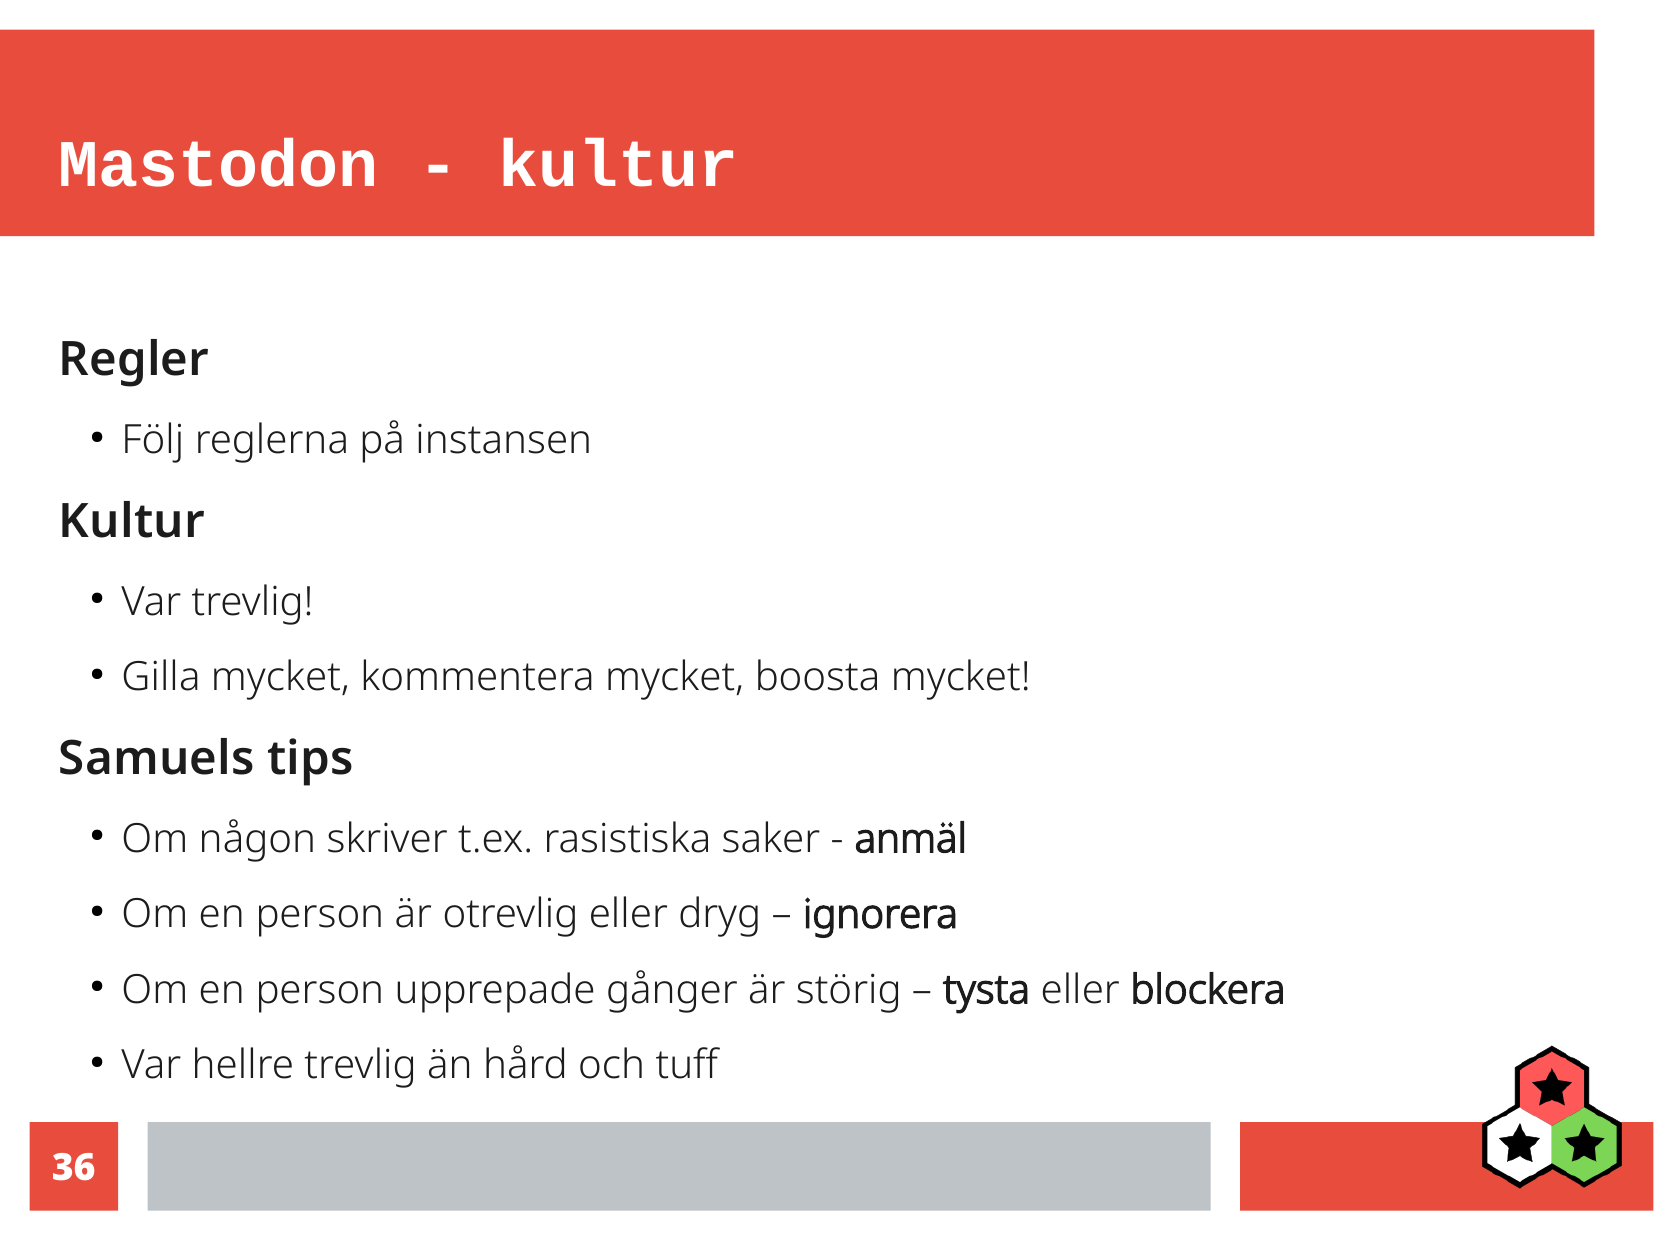

# Mastodon - kultur
Regler
Följ reglerna på instansen
Kultur
Var trevlig!
Gilla mycket, kommentera mycket, boosta mycket!
Samuels tips
Om någon skriver t.ex. rasistiska saker - anmäl
Om en person är otrevlig eller dryg – ignorera
Om en person upprepade gånger är störig – tysta eller blockera
Var hellre trevlig än hård och tuff
36